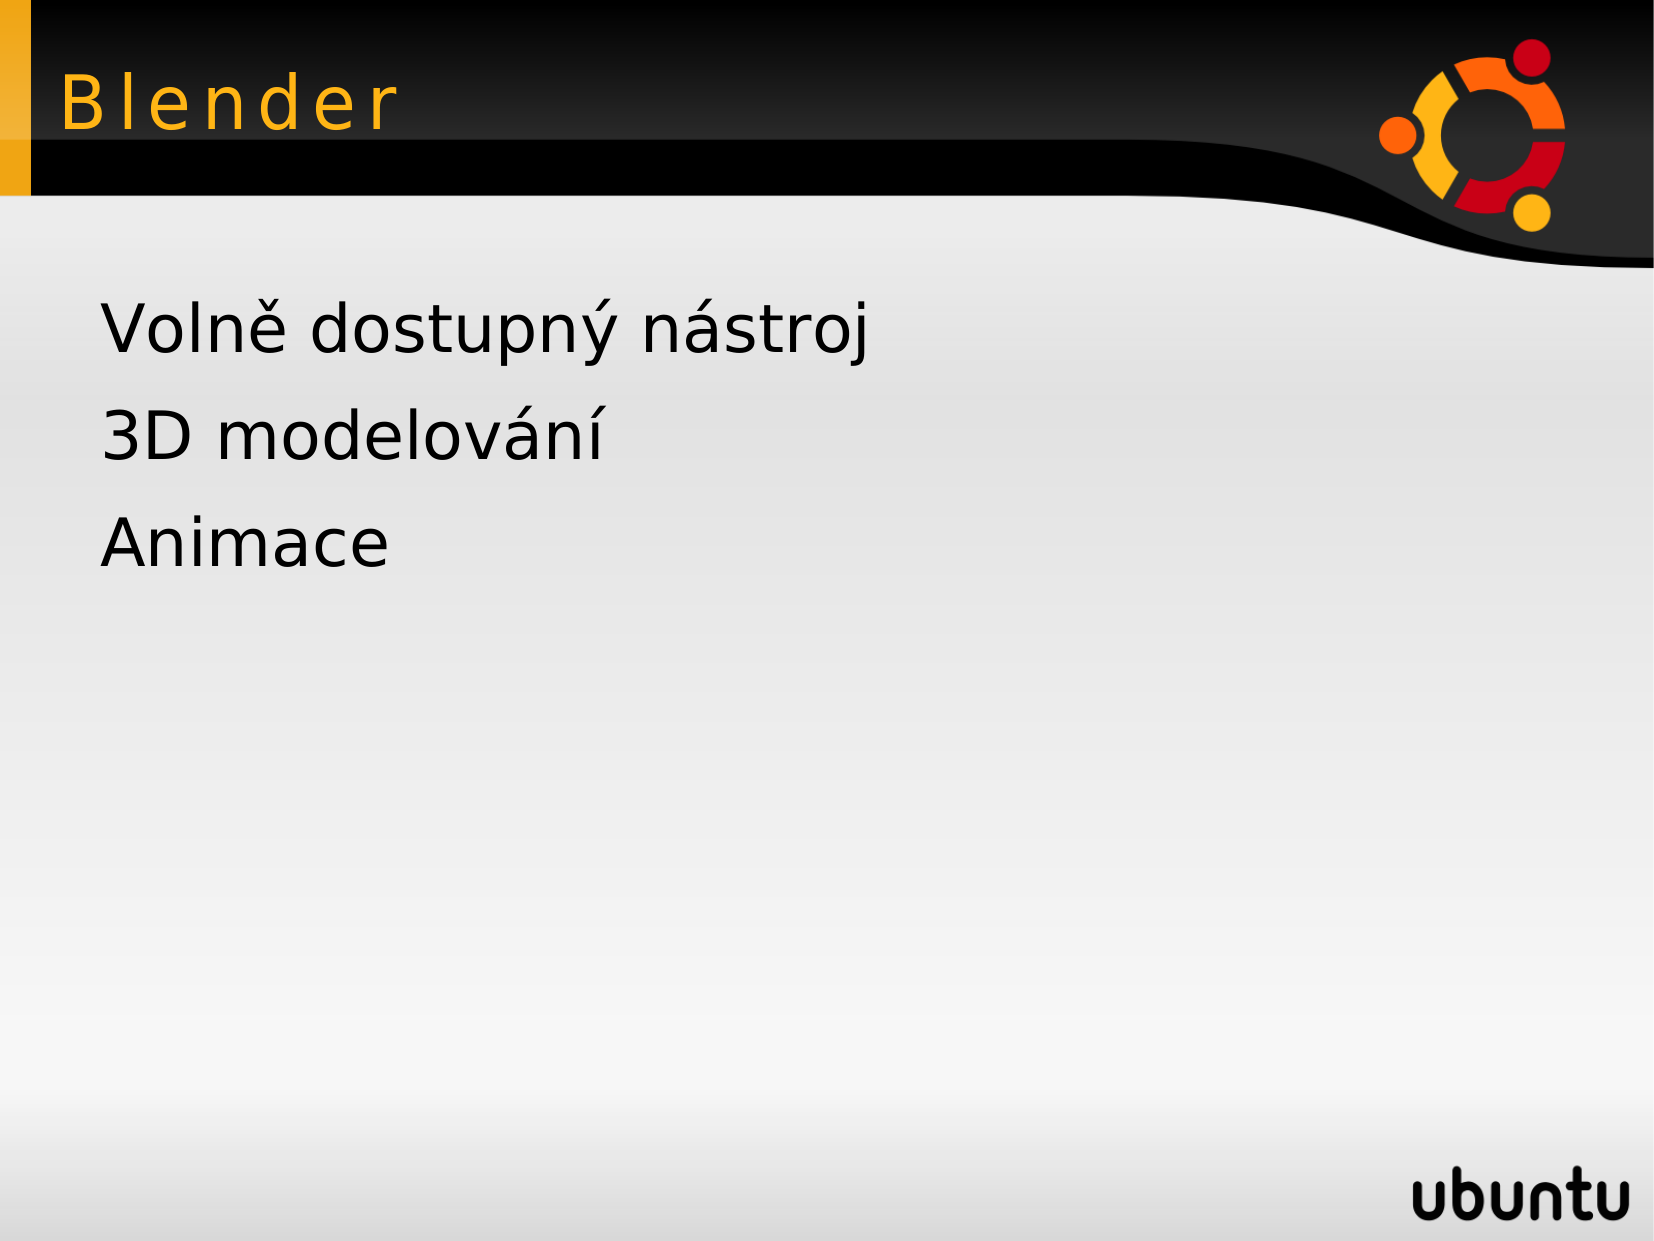

# Blender
Volně dostupný nástroj
3D modelování
Animace